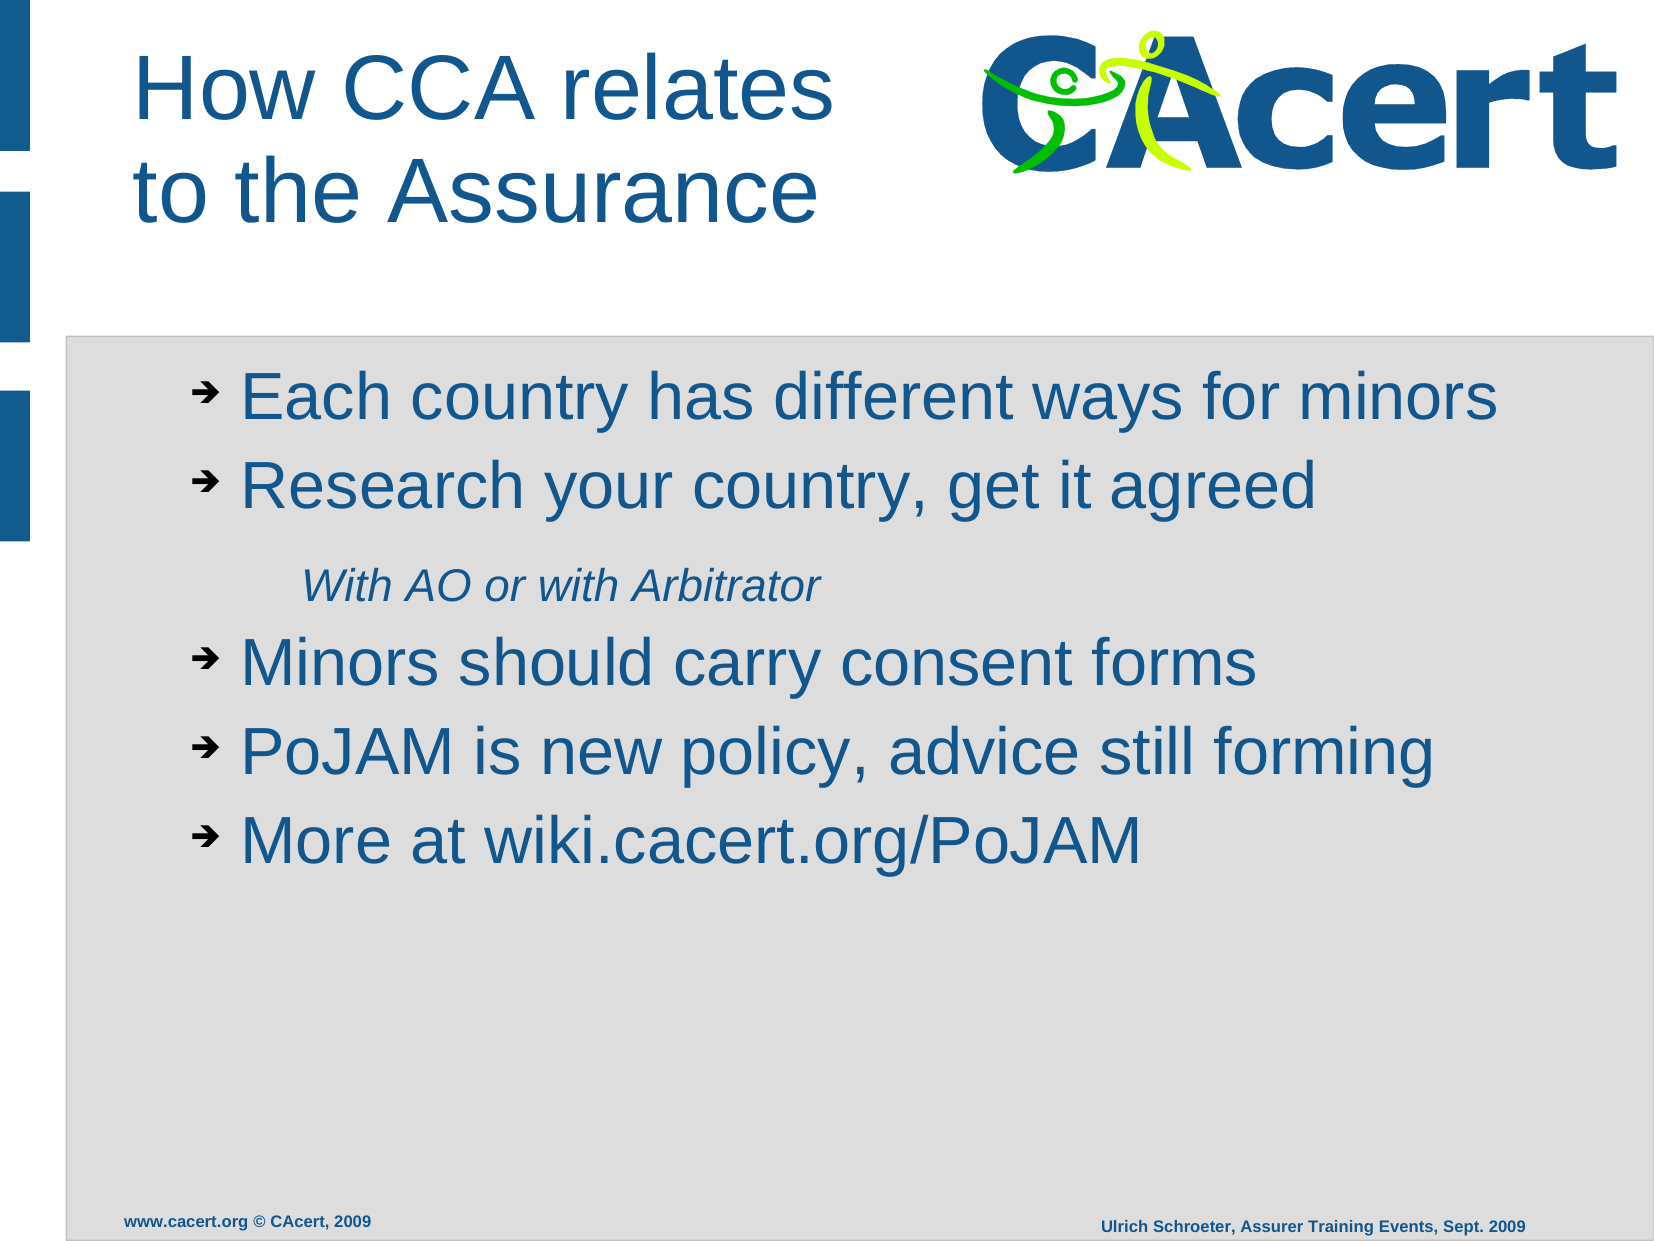

How CCA relates
to the Assurance
 Each country has different ways for minors
 Research your country, get it agreed
 With AO or with Arbitrator
 Minors should carry consent forms
 PoJAM is new policy, advice still forming
 More at wiki.cacert.org/PoJAM